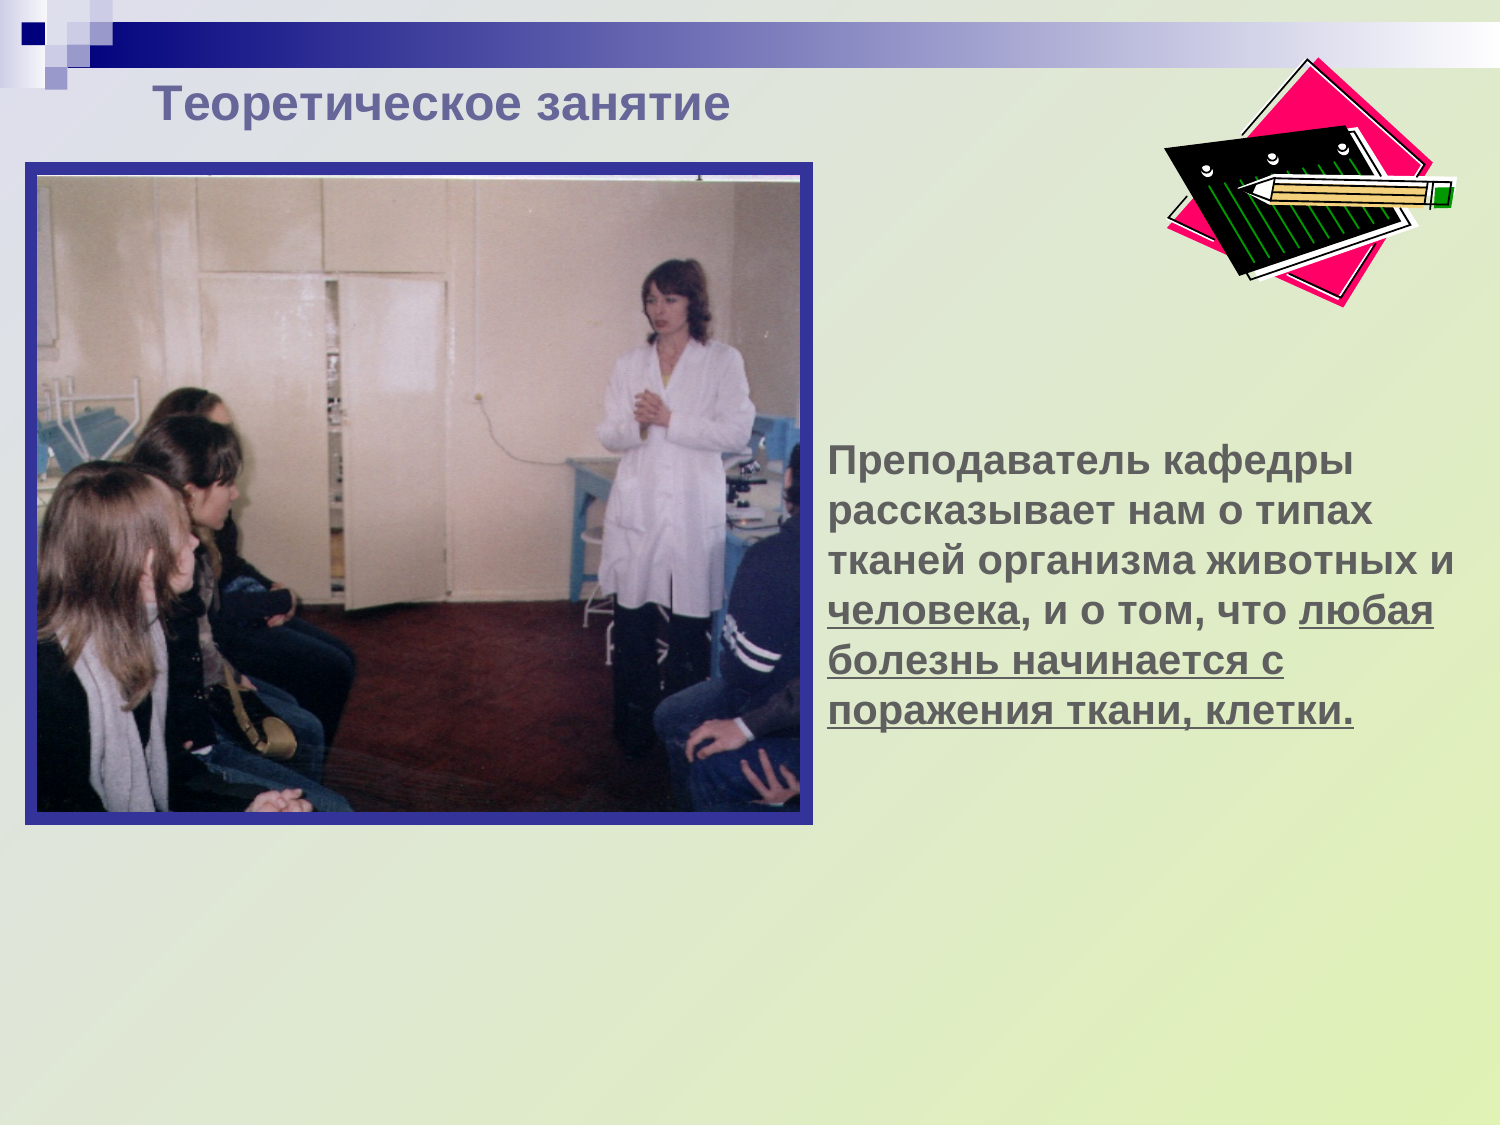

Теоретическое занятие
Преподаватель кафедры рассказывает нам о типах тканей организма животных и человека, и о том, что любая болезнь начинается с поражения ткани, клетки.